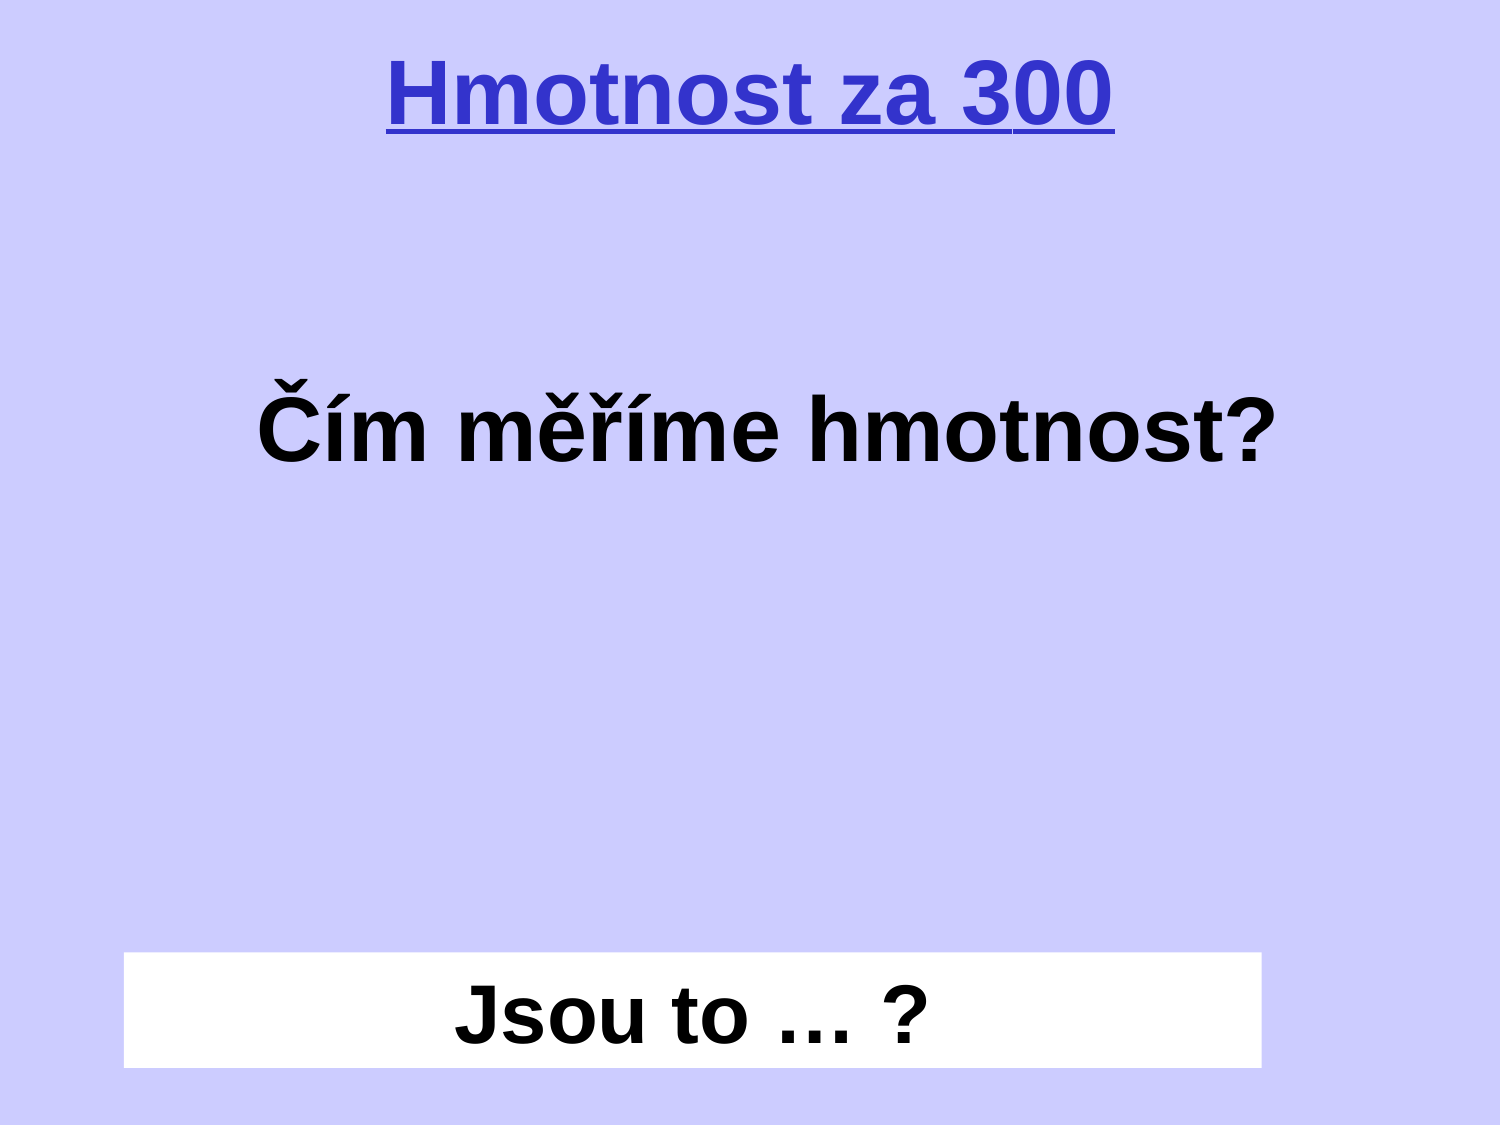

Hmotnost za 300
Čím měříme hmotnost?
Jsou to … ?